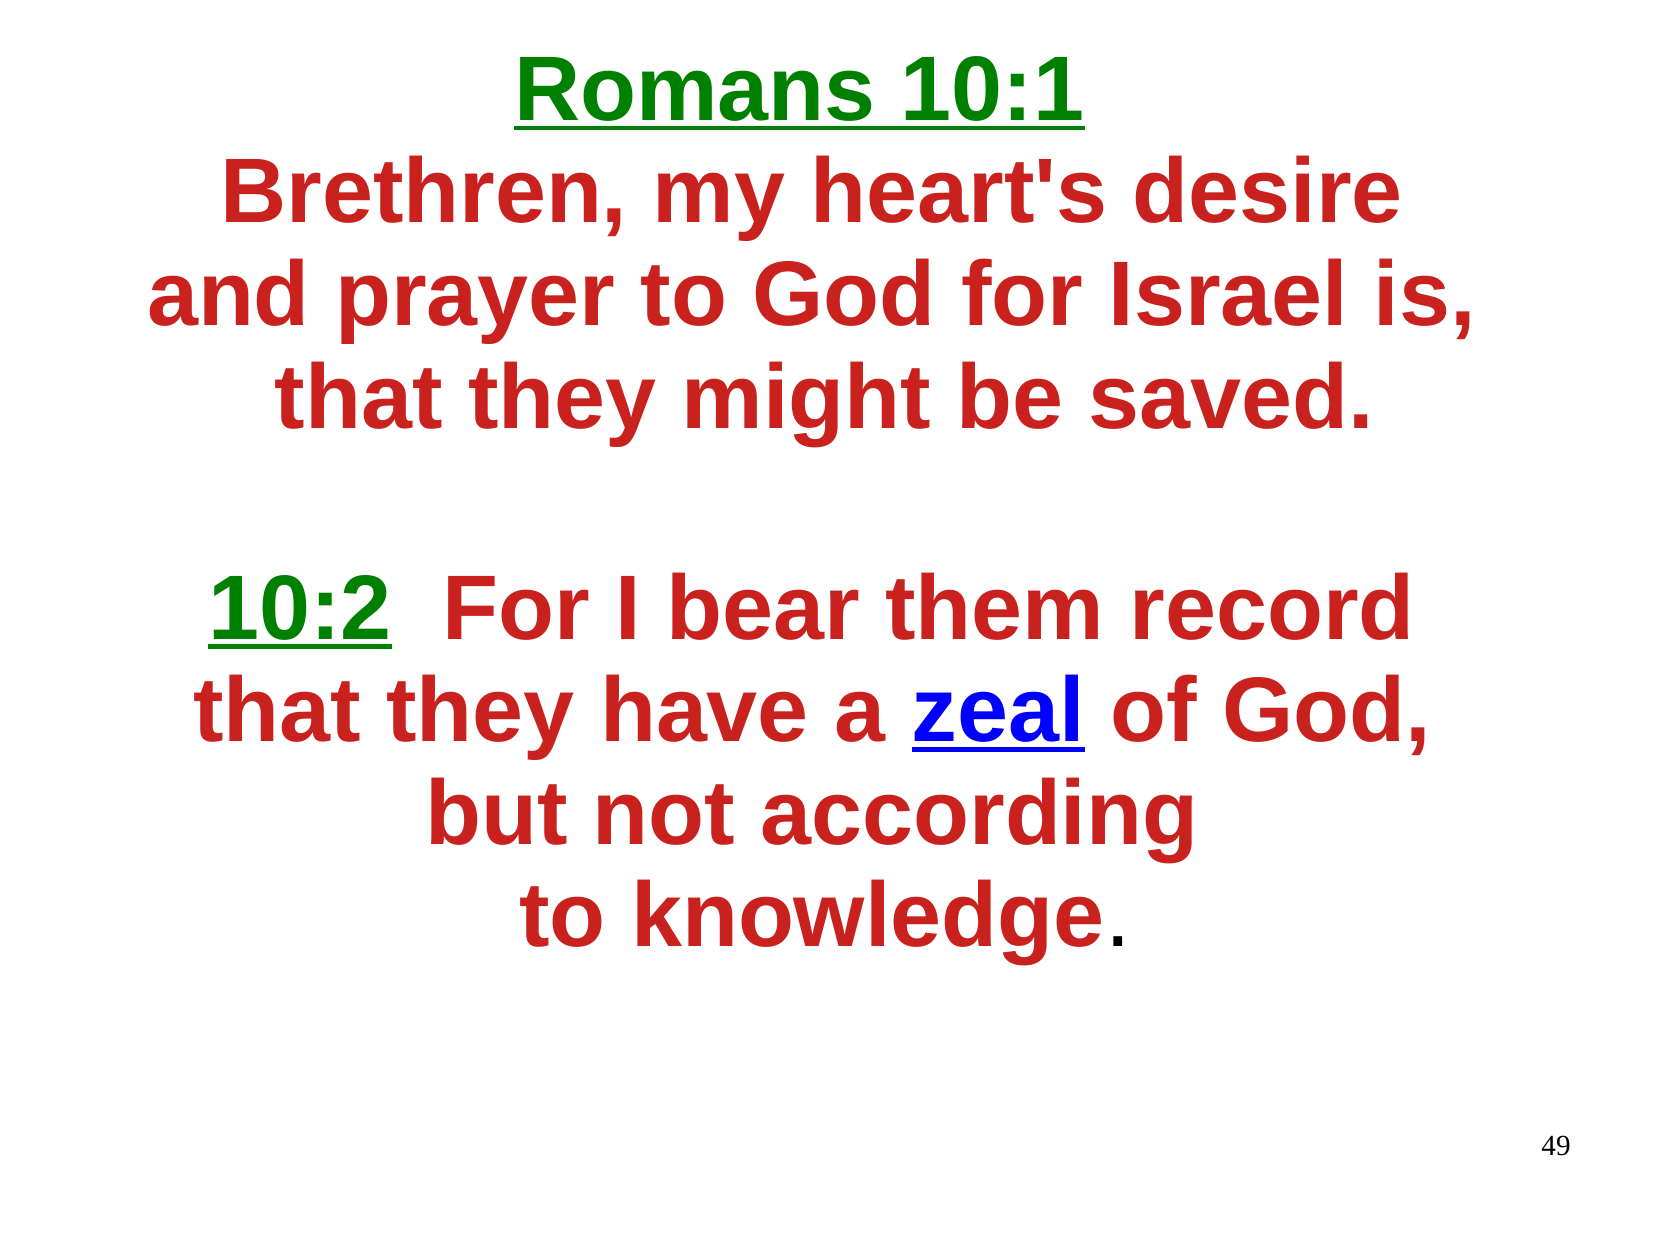

# Romans 10:1  Brethren, my heart's desire and prayer to God for Israel is, that they might be saved.
10:2  For I bear them record
that they have a zeal of God,
but not according
to knowledge.
49